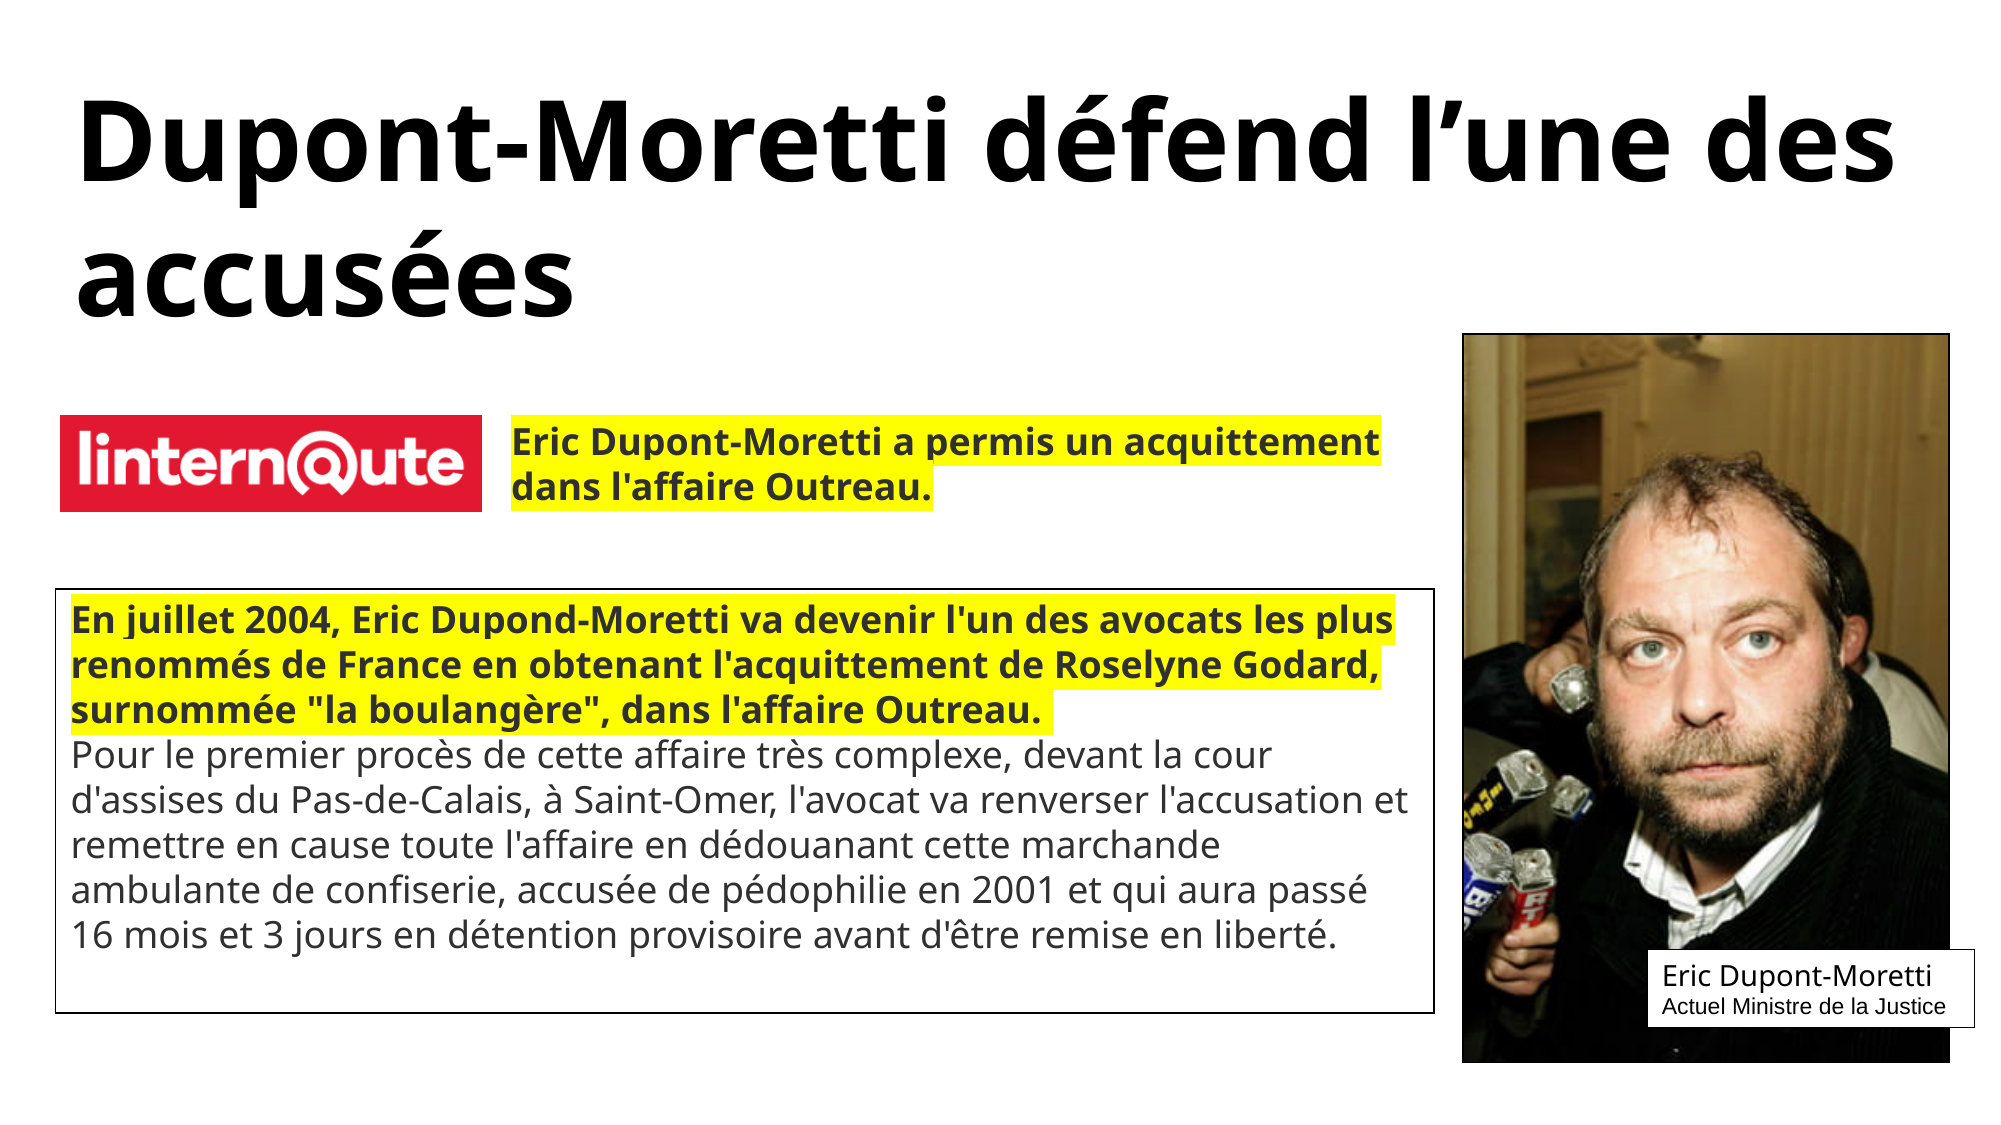

Dupont-Moretti défend l’une des accusées
Eric Dupont-Moretti a permis un acquittement dans l'affaire Outreau.
En juillet 2004, Eric Dupond-Moretti va devenir l'un des avocats les plus renommés de France en obtenant l'acquittement de Roselyne Godard, surnommée "la boulangère", dans l'affaire Outreau.
Pour le premier procès de cette affaire très complexe, devant la cour d'assises du Pas-de-Calais, à Saint-Omer, l'avocat va renverser l'accusation et remettre en cause toute l'affaire en dédouanant cette marchande ambulante de confiserie, accusée de pédophilie en 2001 et qui aura passé 16 mois et 3 jours en détention provisoire avant d'être remise en liberté.
Eric Dupont-Moretti
Actuel Ministre de la Justice